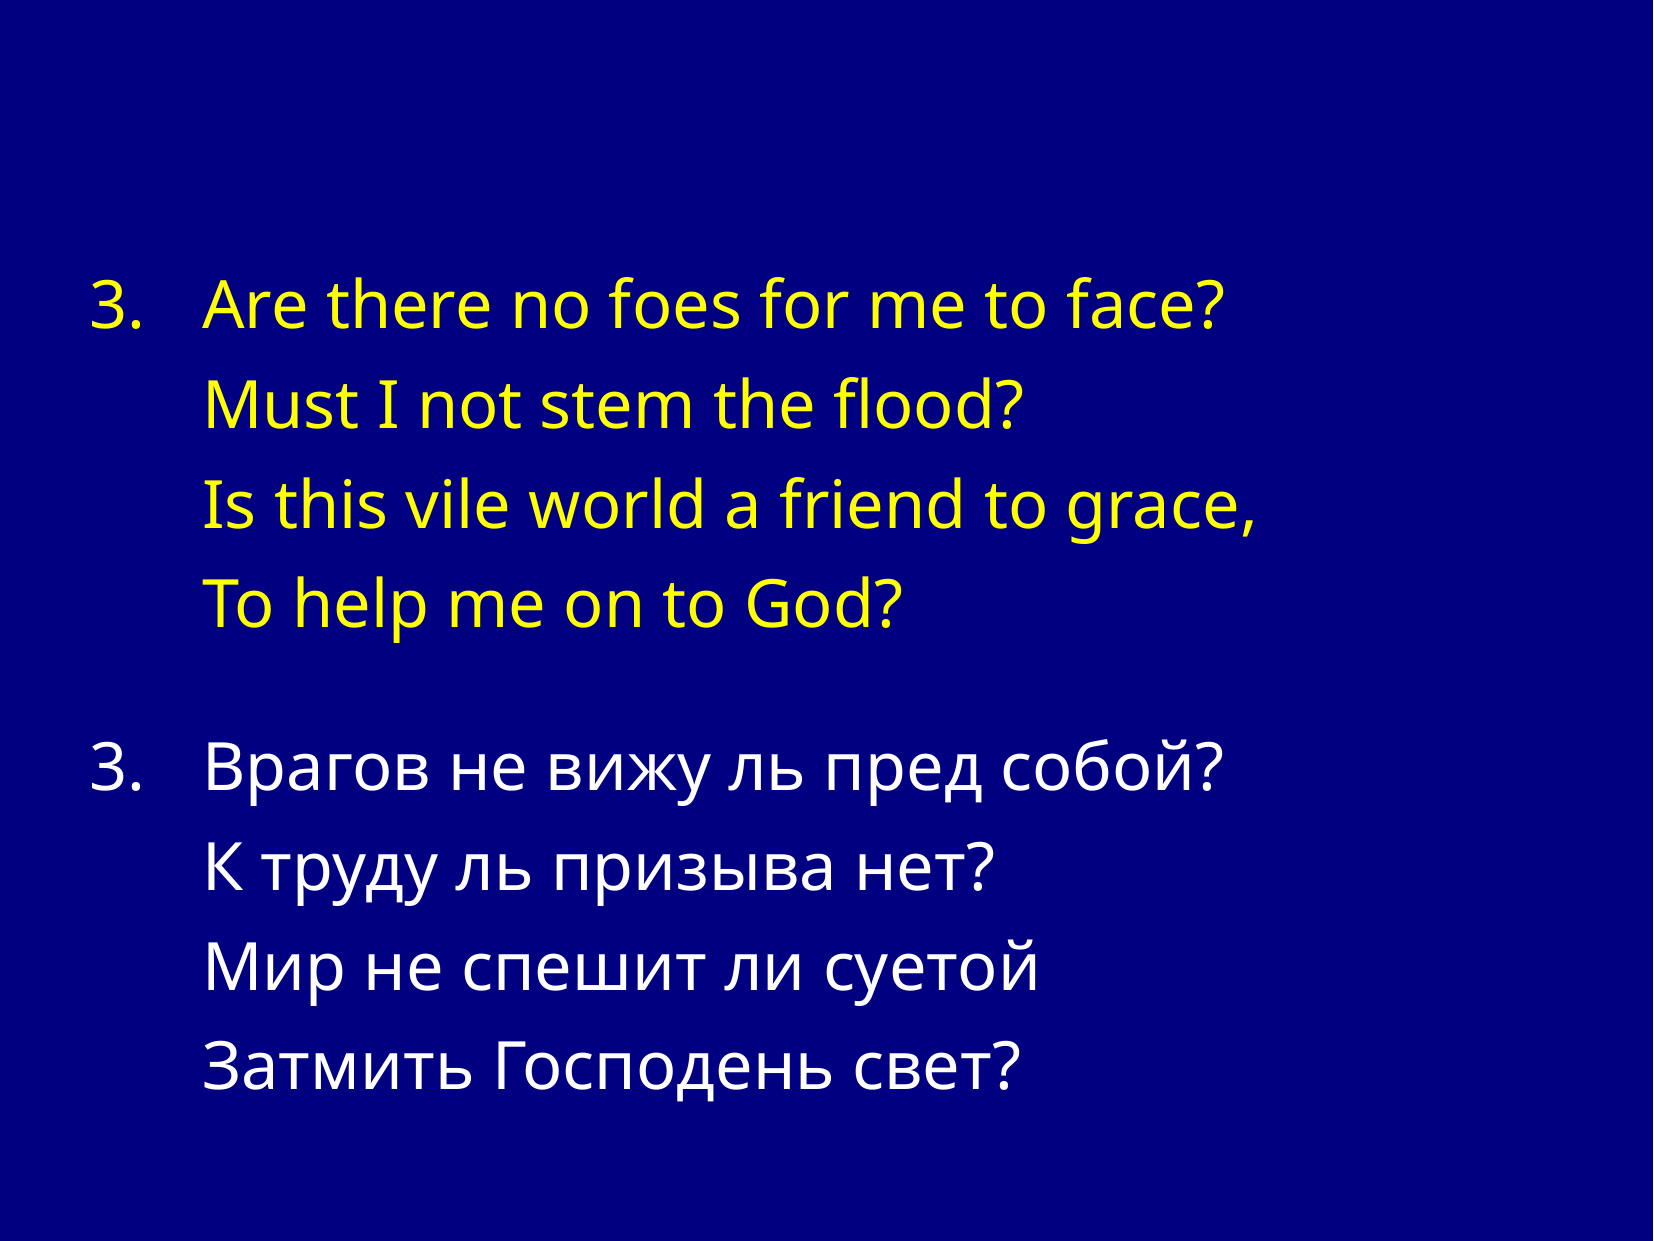

3.	Are there no foes for me to face?
	Must I not stem the flood?
	Is this vile world a friend to grace,
	To help me on to God?
3.	Врагов не вижу ль пред собой?
	К труду ль призыва нет?
	Мир не спешит ли суетой
	Затмить Господень свет?